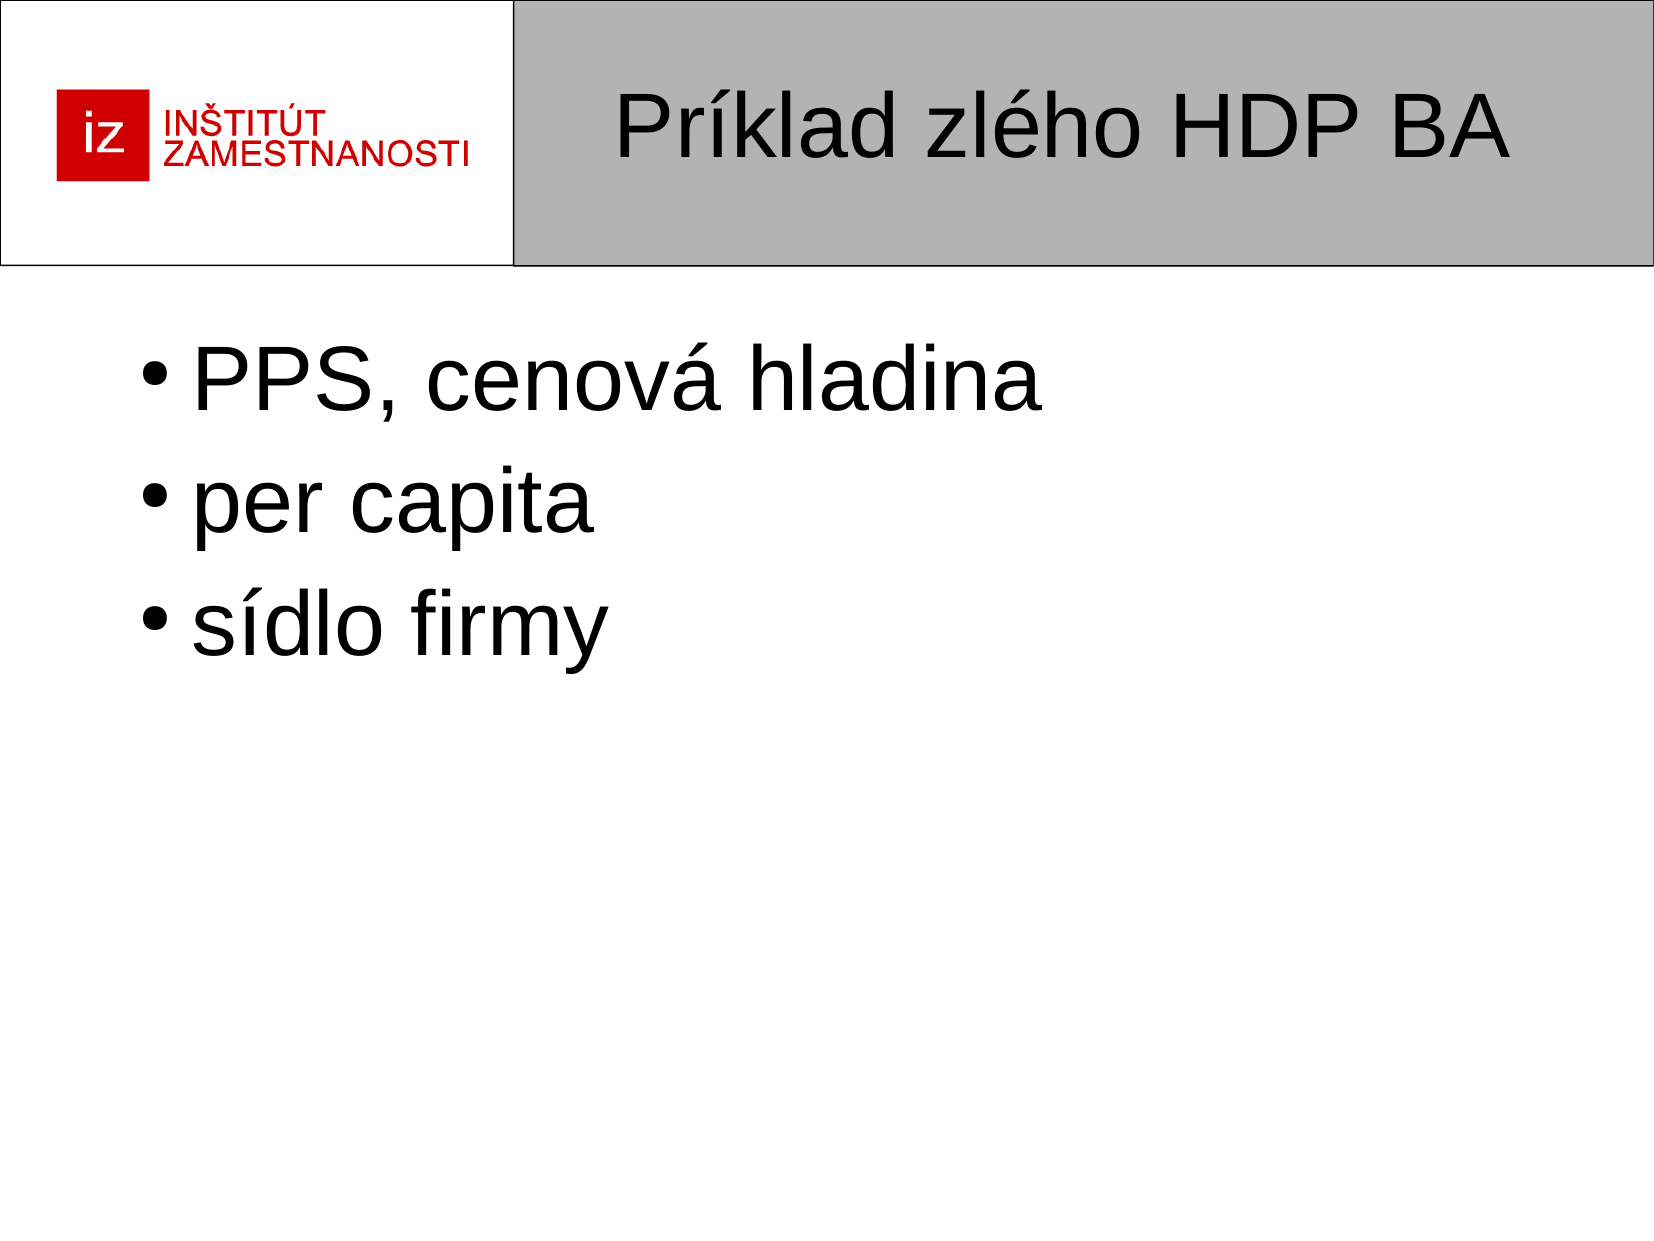

# Príklad zlého HDP BA
PPS, cenová hladina
per capita
sídlo firmy